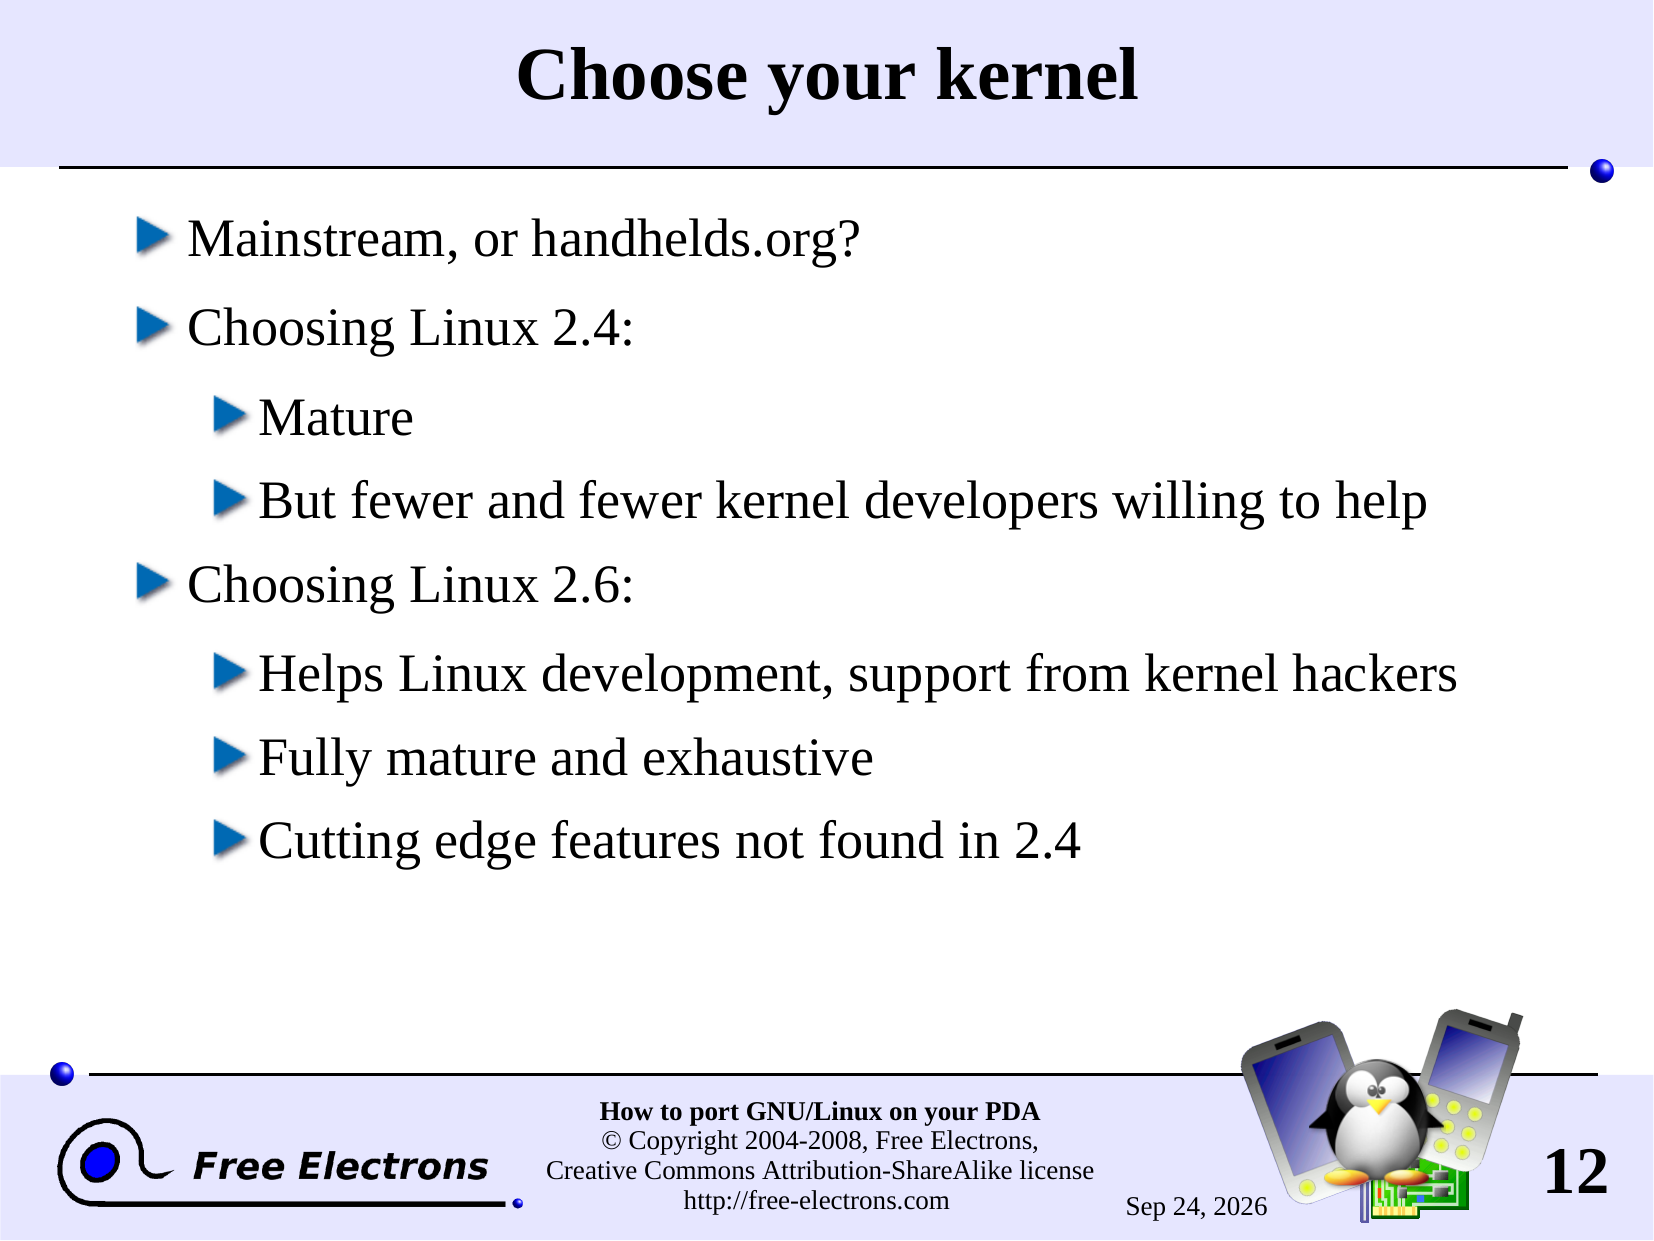

# Choose your kernel
Mainstream, or handhelds.org?
Choosing Linux 2.4:
Mature
But fewer and fewer kernel developers willing to help
Choosing Linux 2.6:
Helps Linux development, support from kernel hackers
Fully mature and exhaustive
Cutting edge features not found in 2.4